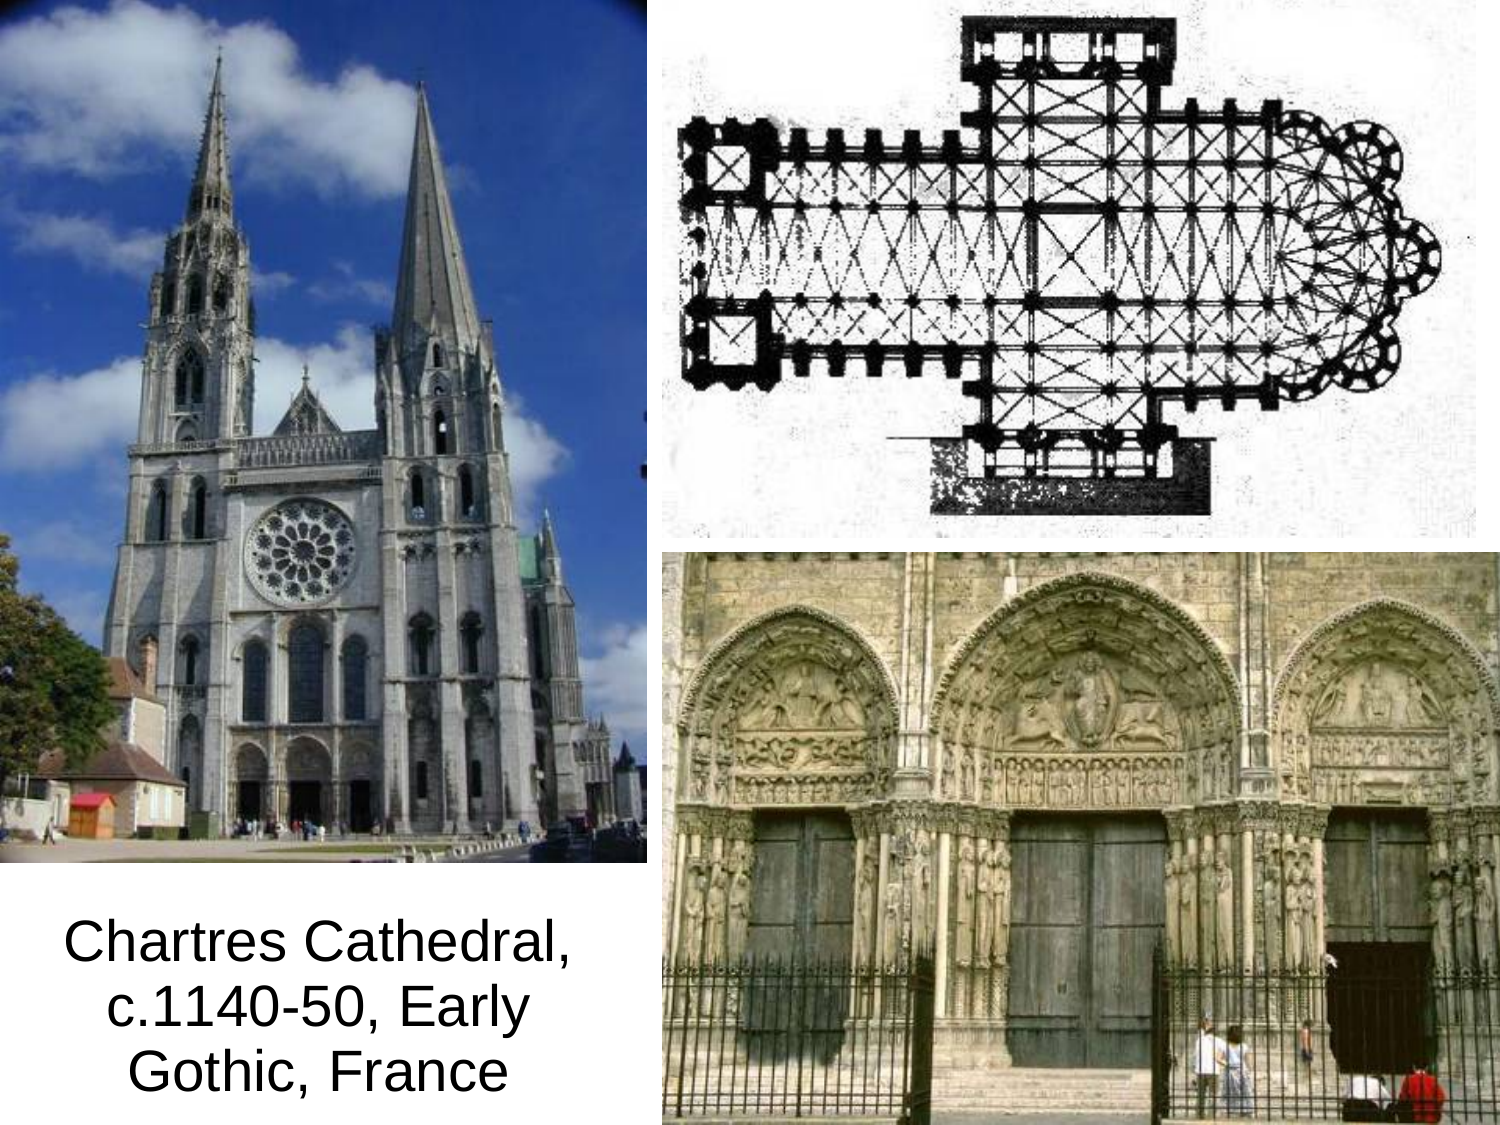

# Chartres Cathedral, c.1140-50, Early Gothic, France